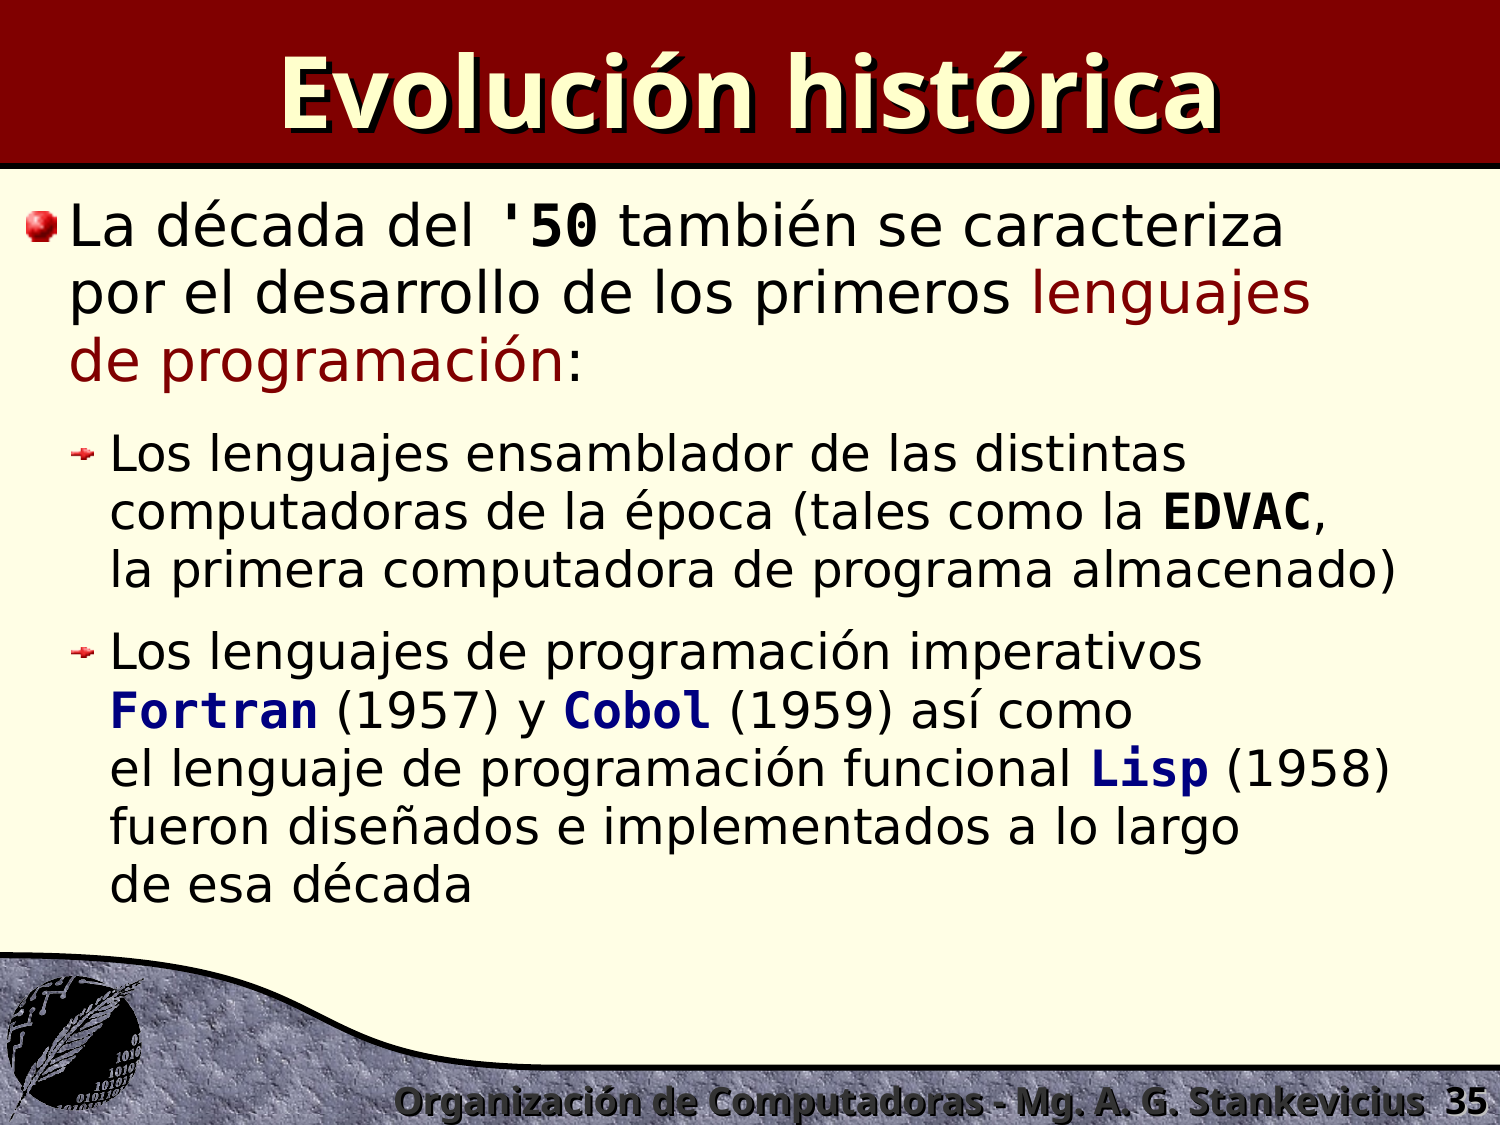

# Evolución histórica
La década del '50 también se caracteriza
por el desarrollo de los primeros lenguajes
de programación:
Los lenguajes ensamblador de las distintas computadoras de la época (tales como la EDVAC,
la primera computadora de programa almacenado)
Los lenguajes de programación imperativos
Fortran (1957) y Cobol (1959) así como
el lenguaje de programación funcional Lisp (1958) fueron diseñados e implementados a lo largo
de esa década
35